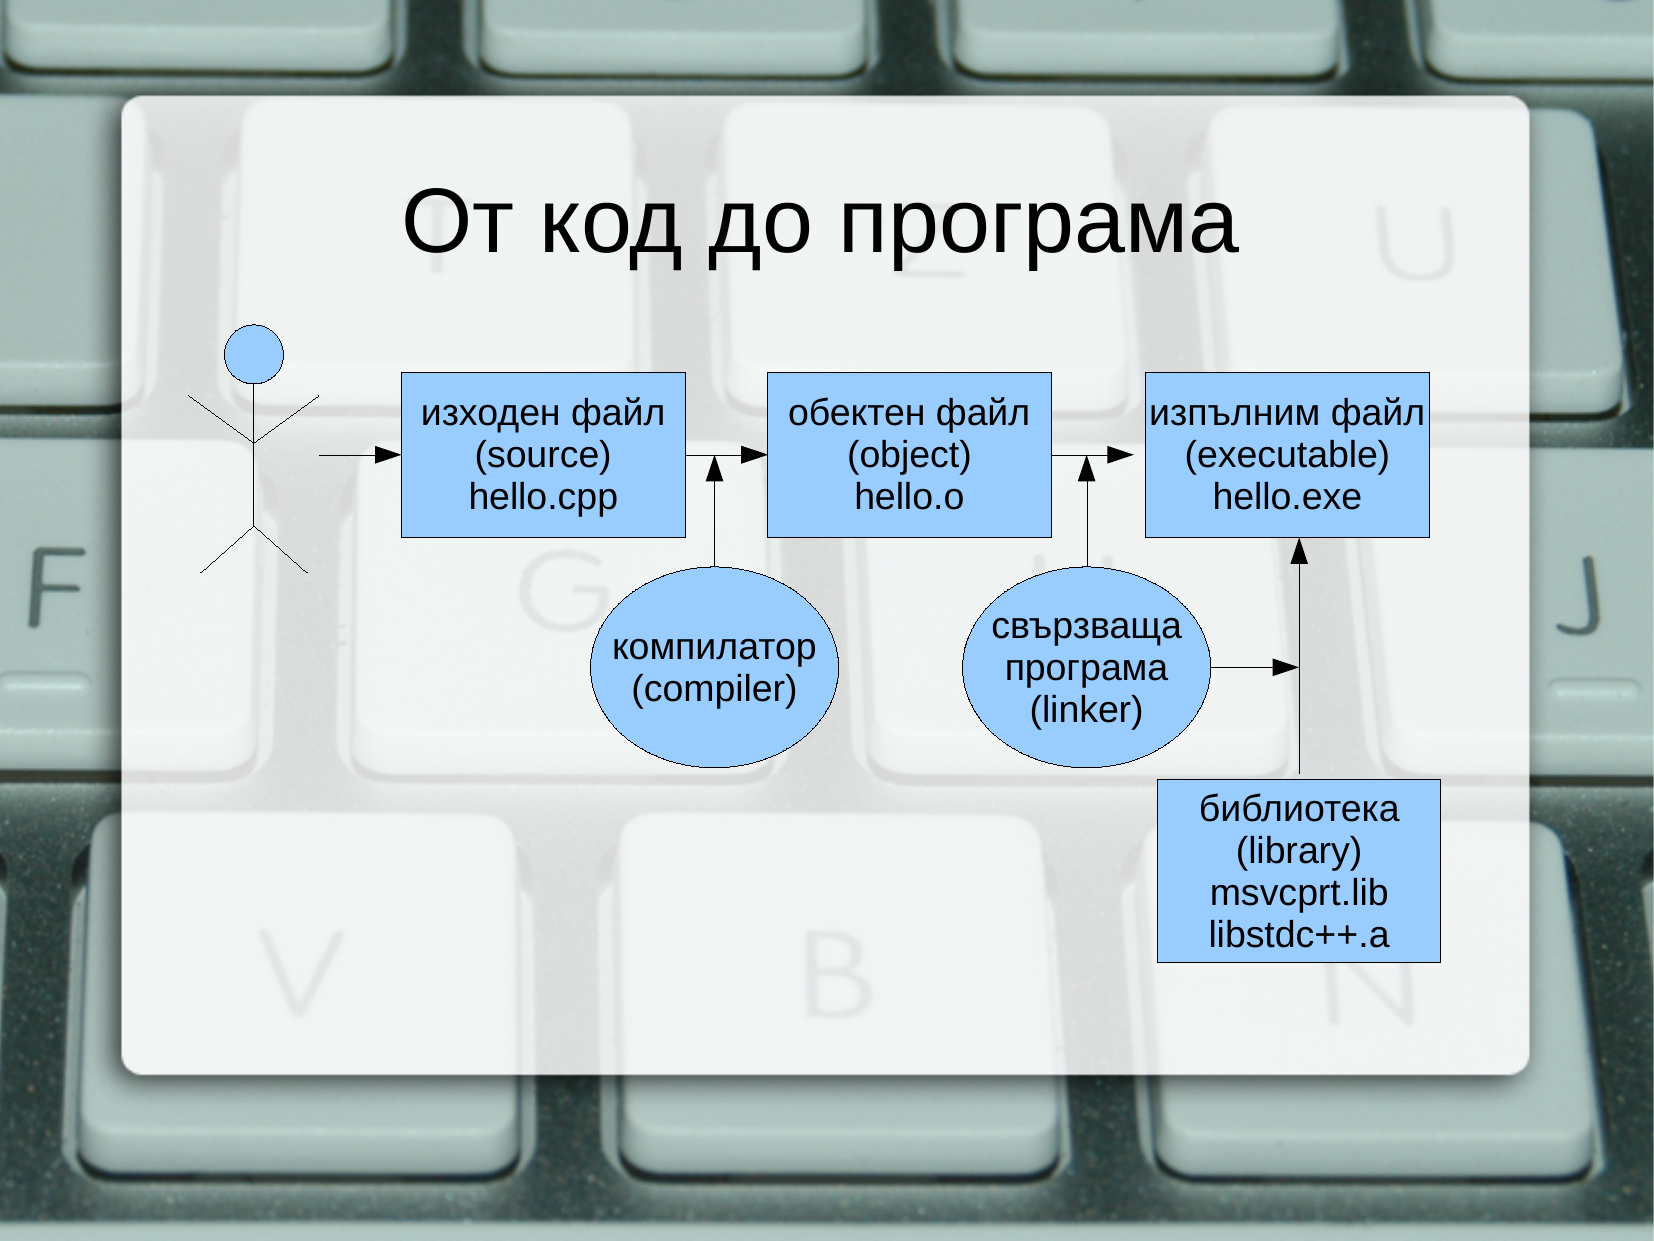

# От код до програма
изходен файл
(source)
hello.cpp
обектен файл
(object)
hello.o
изпълним файл
(executable)
hello.exe
компилатор
(compiler)
свързваща
програма
(linker)
библиотека
(library)
msvcprt.lib
libstdc++.a